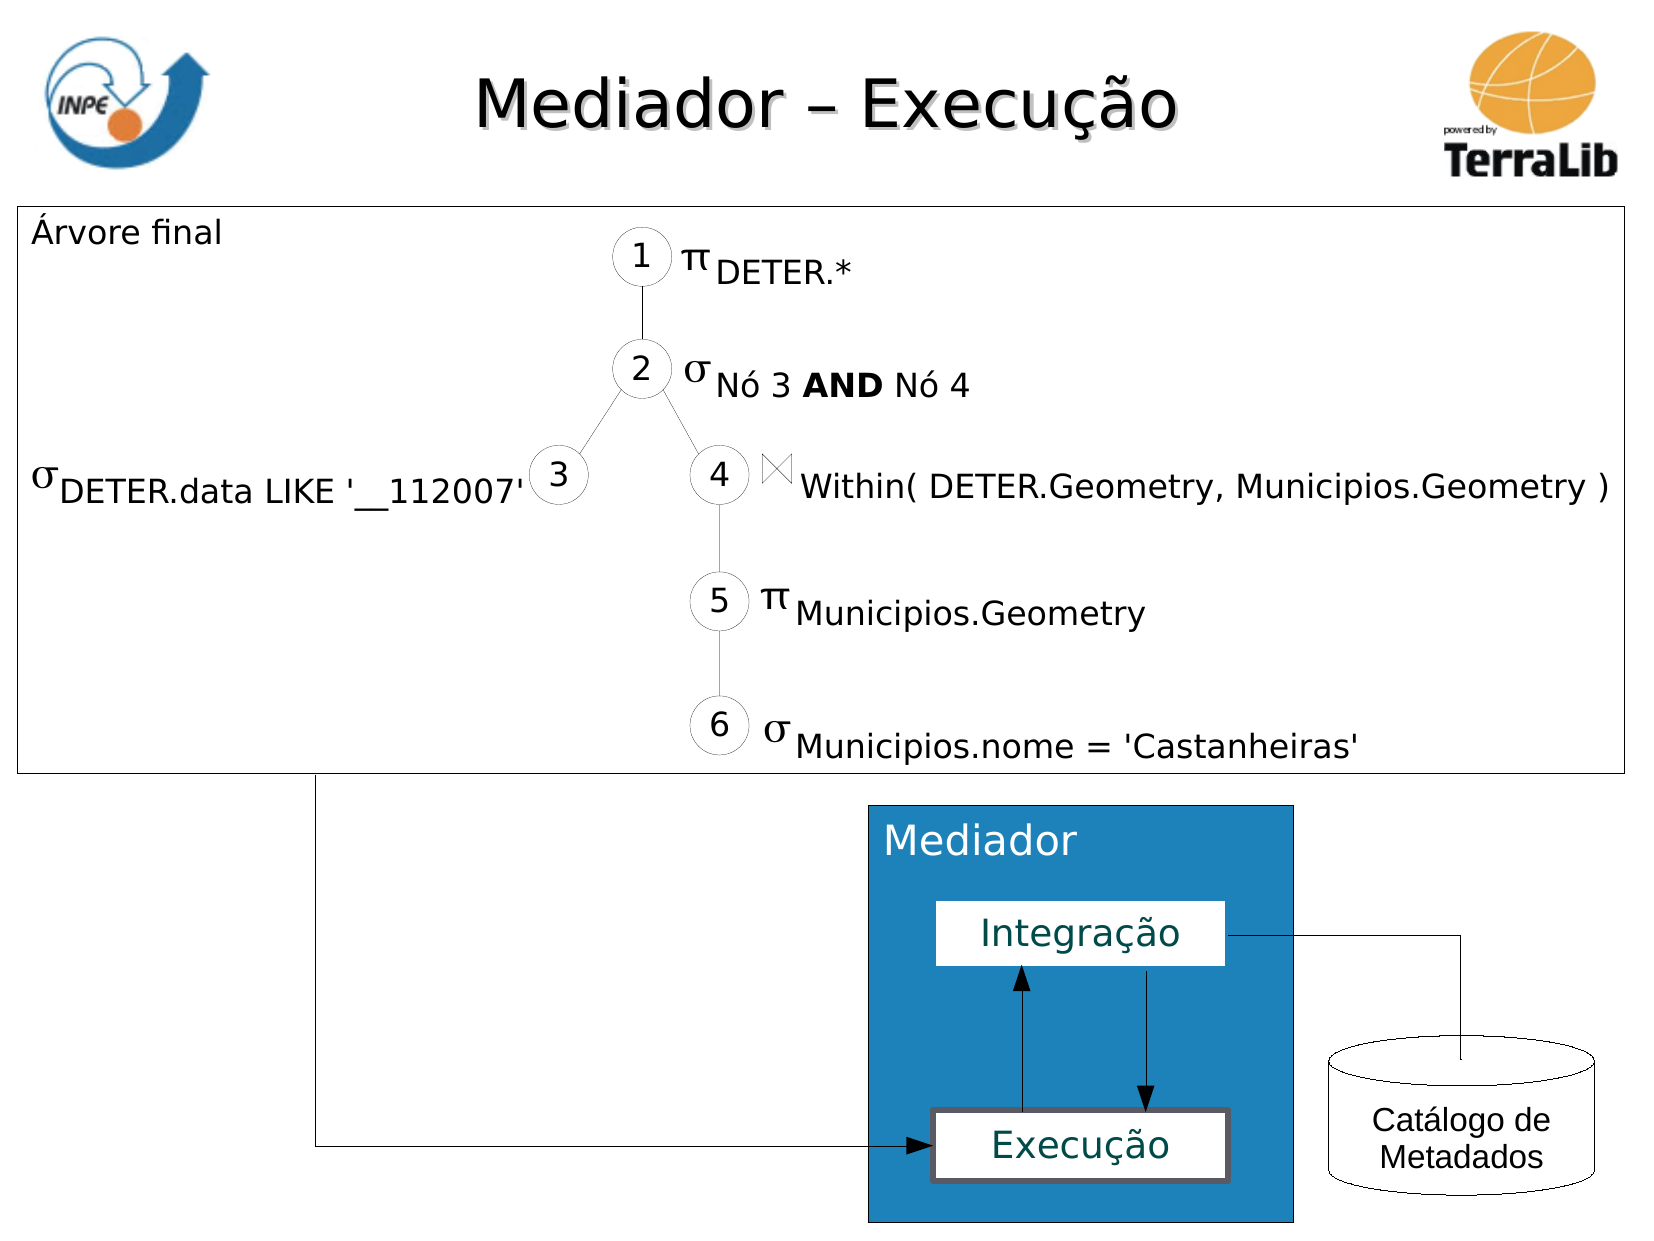

# Mediador – Execução
Mediador
Integração
Catálogo de
Metadados
Execução